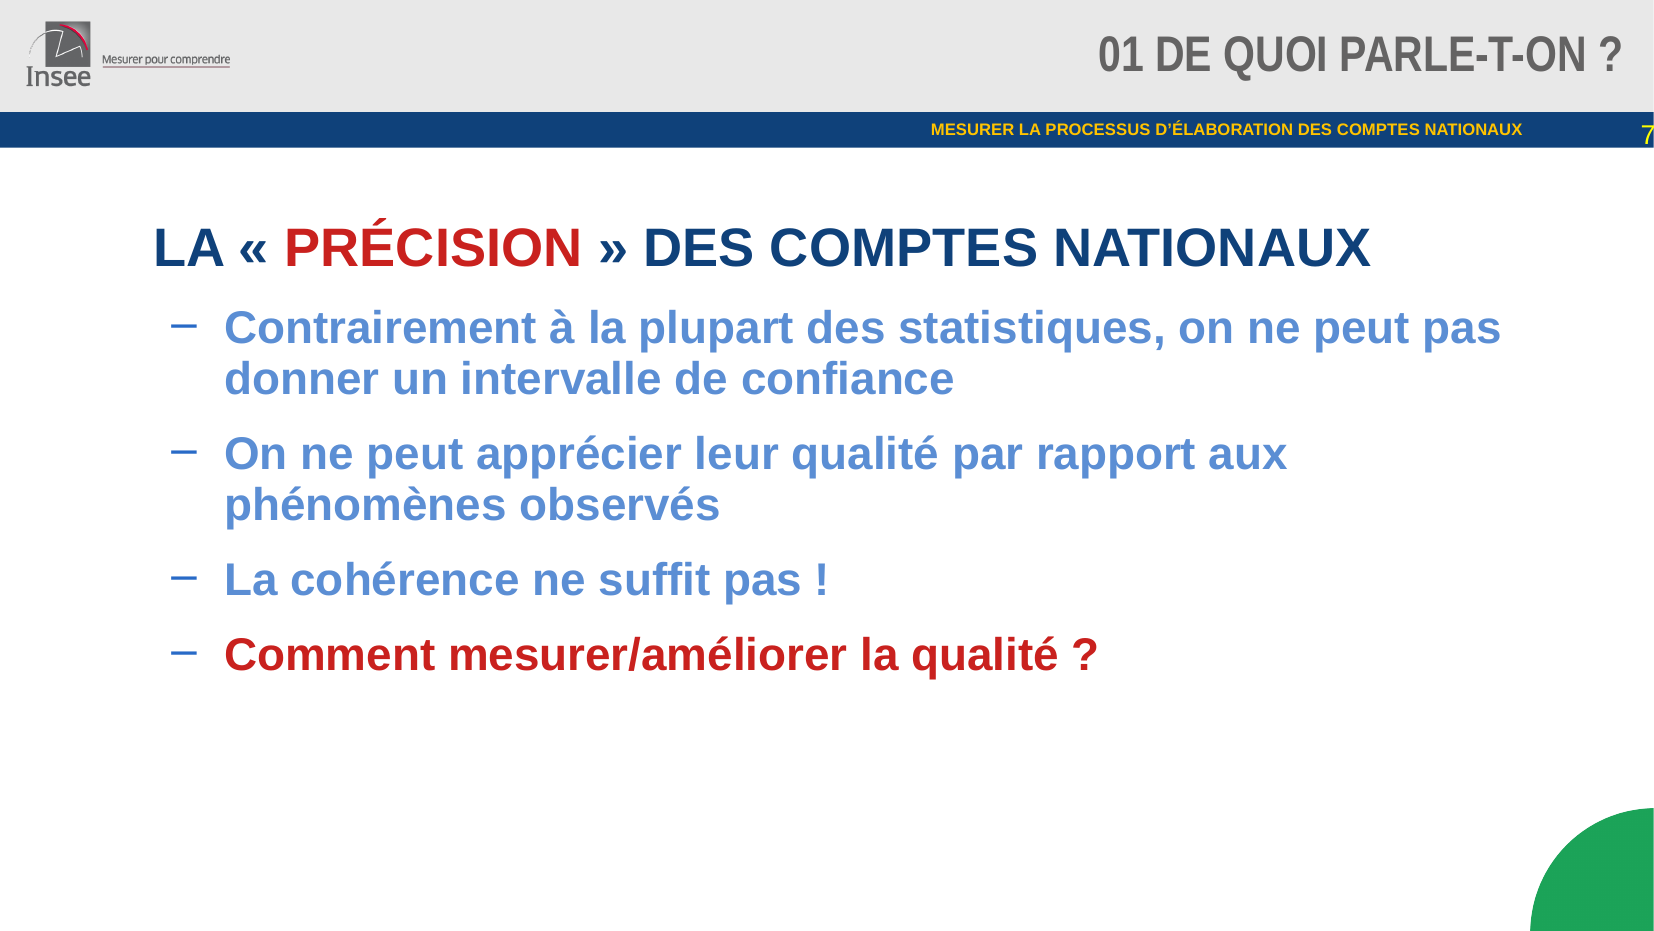

# 01 De quoi parle-t-on ?
Indiquez le nom de votre partie dans Insertion / En tête et pied de page
La « précision » des comptes nationaux
Contrairement à la plupart des statistiques, on ne peut pas donner un intervalle de confiance
On ne peut apprécier leur qualité par rapport aux phénomènes observés
La cohérence ne suffit pas !
Comment mesurer/améliorer la qualité ?